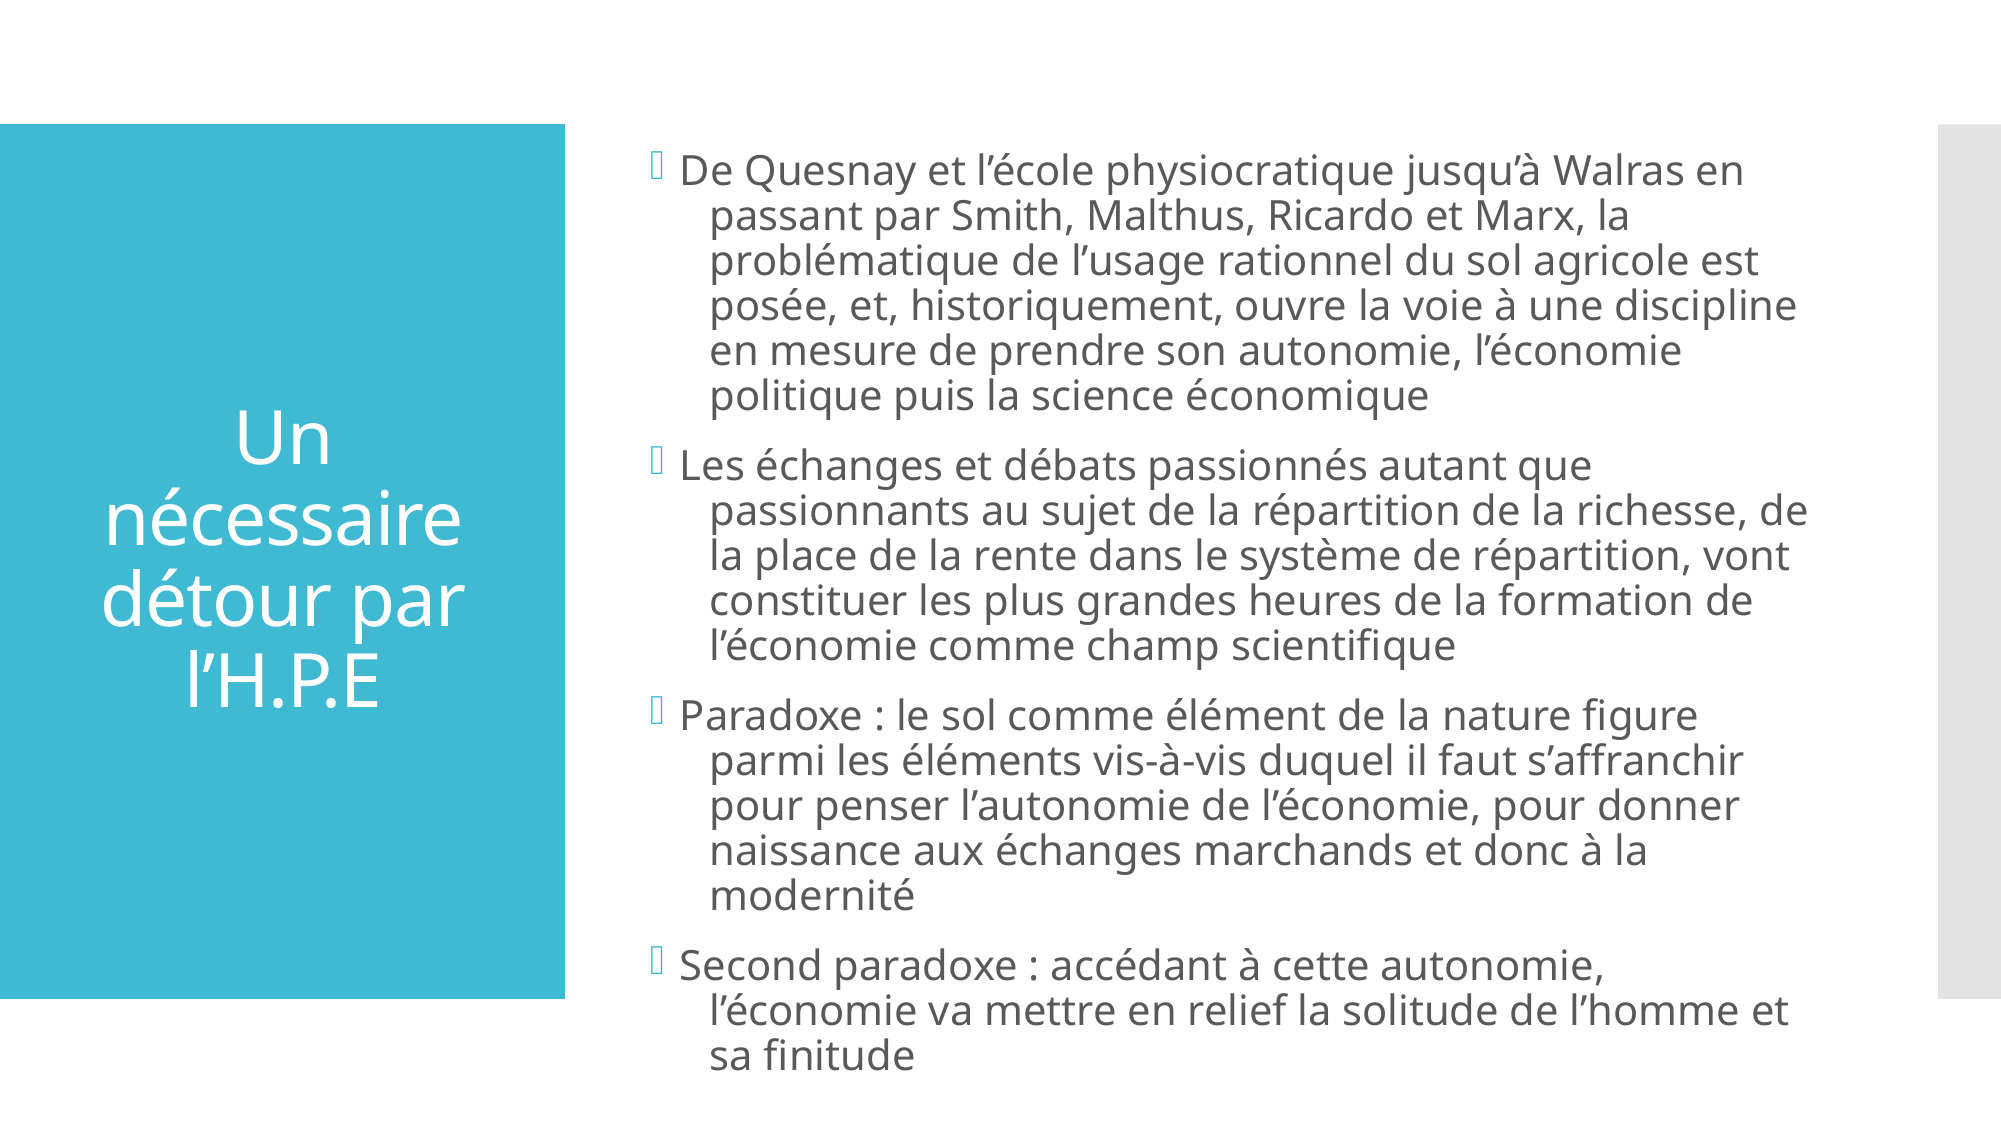

De Quesnay et l’école physiocratique jusqu’à Walras en passant par Smith, Malthus, Ricardo et Marx, la problématique de l’usage rationnel du sol agricole est posée, et, historiquement, ouvre la voie à une discipline en mesure de prendre son autonomie, l’économie politique puis la science économique
Les échanges et débats passionnés autant que passionnants au sujet de la répartition de la richesse, de la place de la rente dans le système de répartition, vont constituer les plus grandes heures de la formation de l’économie comme champ scientifique
Paradoxe : le sol comme élément de la nature figure parmi les éléments vis-à-vis duquel il faut s’affranchir pour penser l’autonomie de l’économie, pour donner naissance aux échanges marchands et donc à la modernité
Second paradoxe : accédant à cette autonomie, l’économie va mettre en relief la solitude de l’homme et sa finitude
# Un nécessaire détour par l’H.P.E